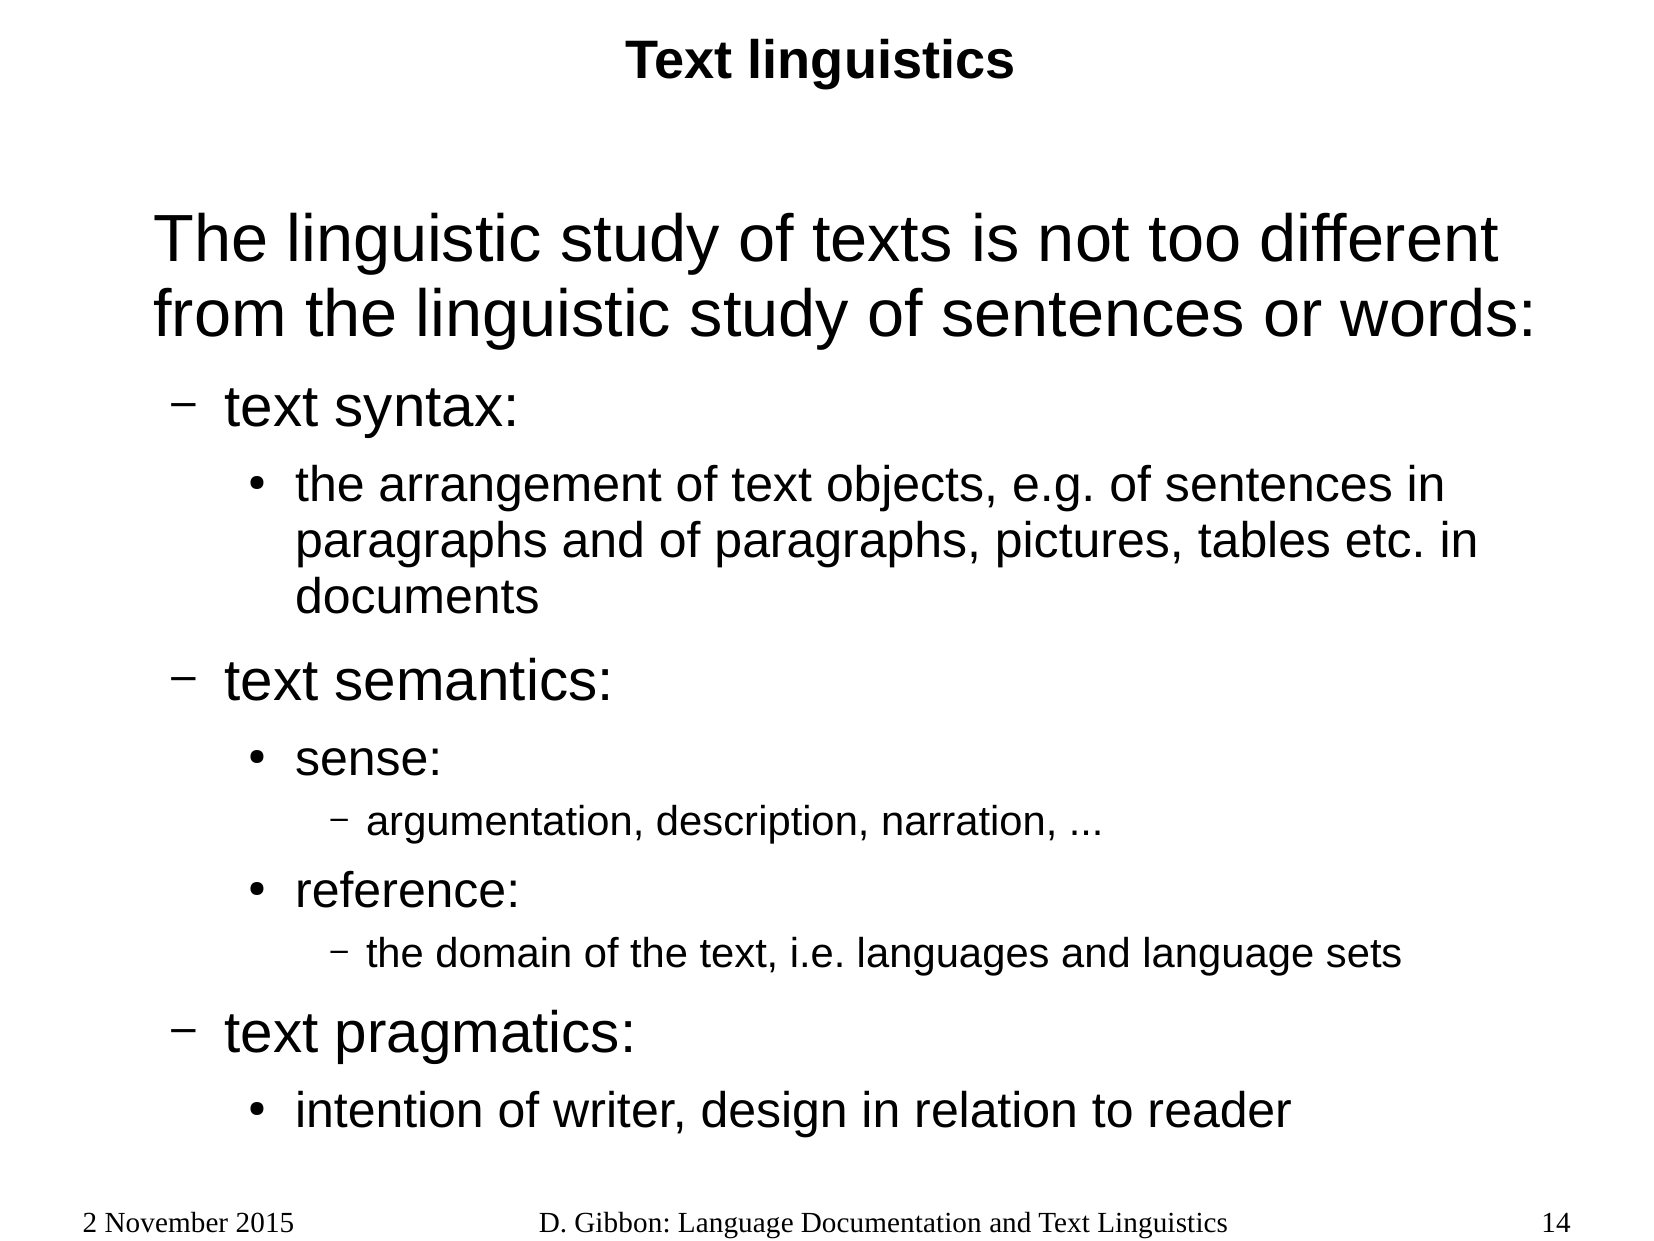

# Text linguistics
The linguistic study of texts is not too different from the linguistic study of sentences or words:
text syntax:
the arrangement of text objects, e.g. of sentences in paragraphs and of paragraphs, pictures, tables etc. in documents
text semantics:
sense:
argumentation, description, narration, ...
reference:
the domain of the text, i.e. languages and language sets
text pragmatics:
intention of writer, design in relation to reader
2 November 2015
D. Gibbon: Language Documentation and Text Linguistics
14